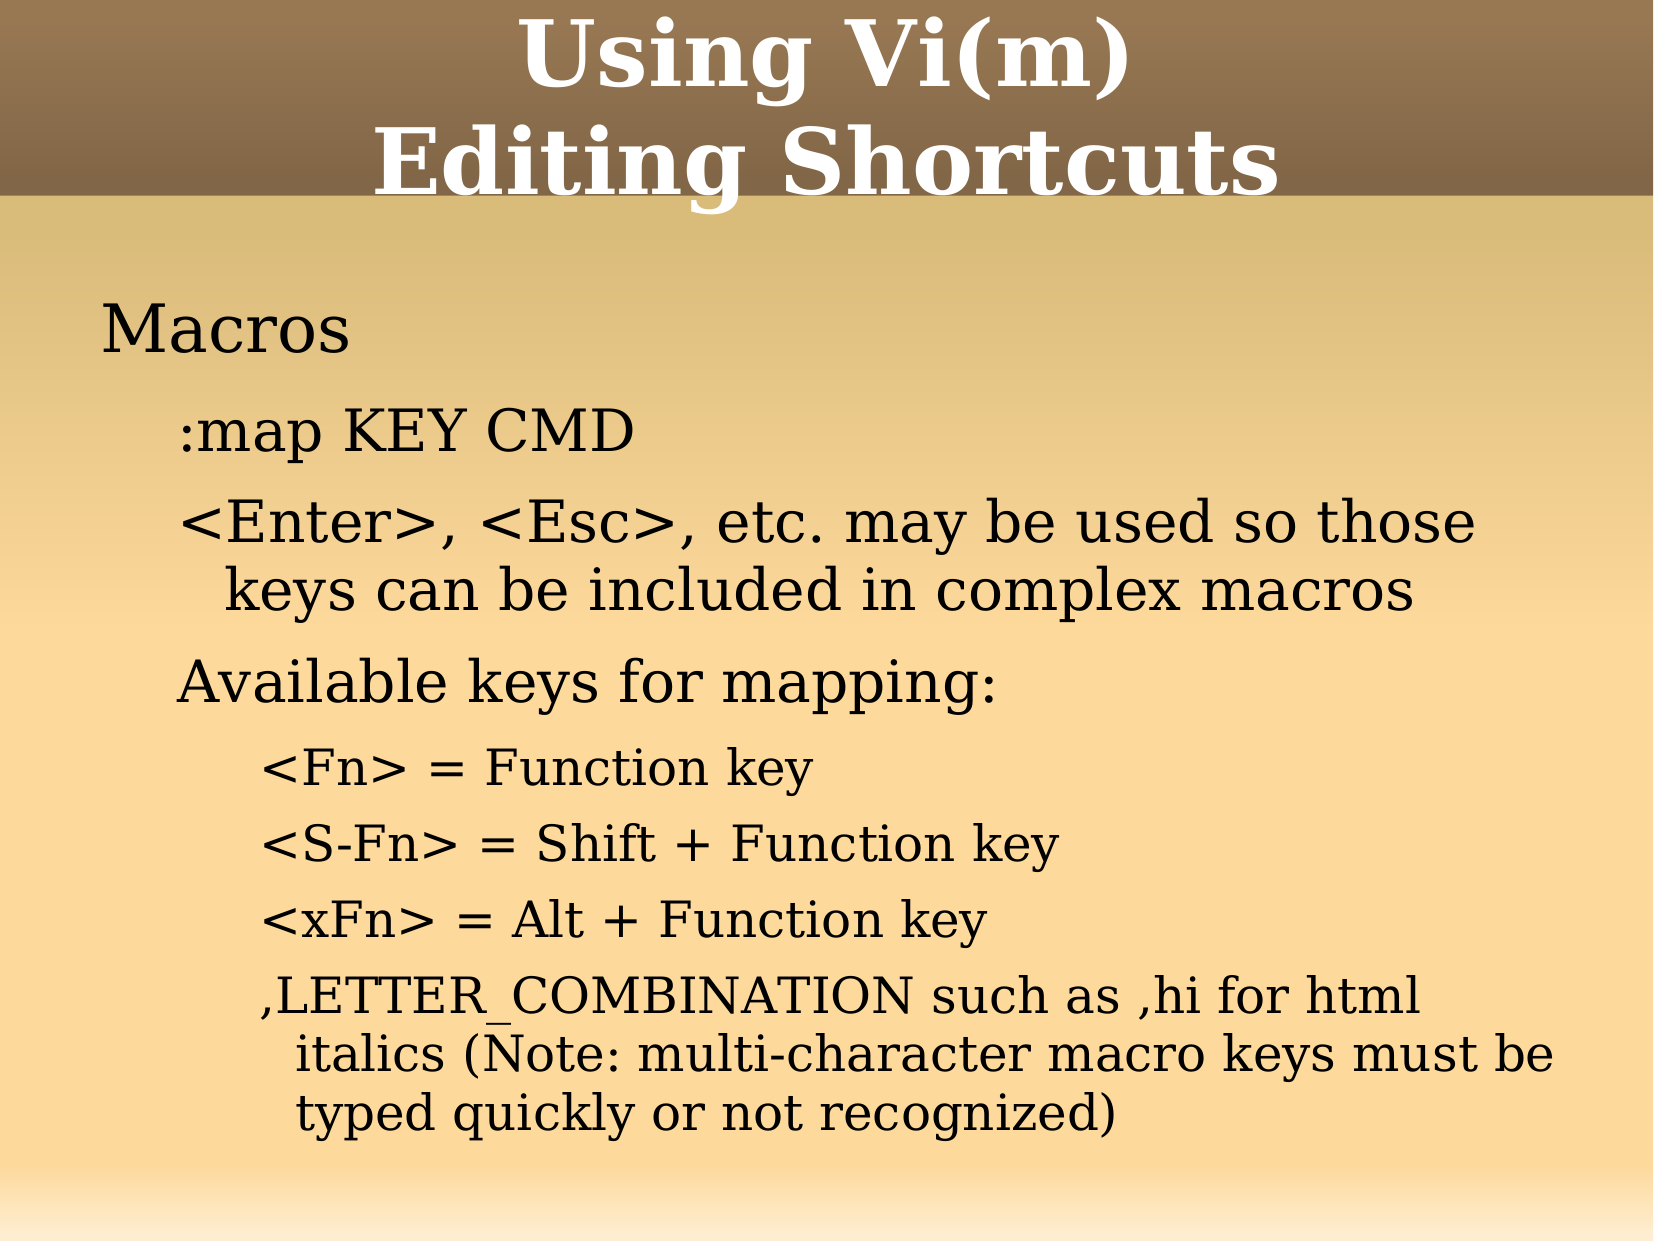

# Using Vi(m) Editing Shortcuts
Macros
:map KEY CMD
<Enter>, <Esc>, etc. may be used so those keys can be included in complex macros
Available keys for mapping:
<Fn> = Function key
<S-Fn> = Shift + Function key
<xFn> = Alt + Function key
,LETTER_COMBINATION such as ,hi for html italics (Note: multi-character macro keys must be typed quickly or not recognized)